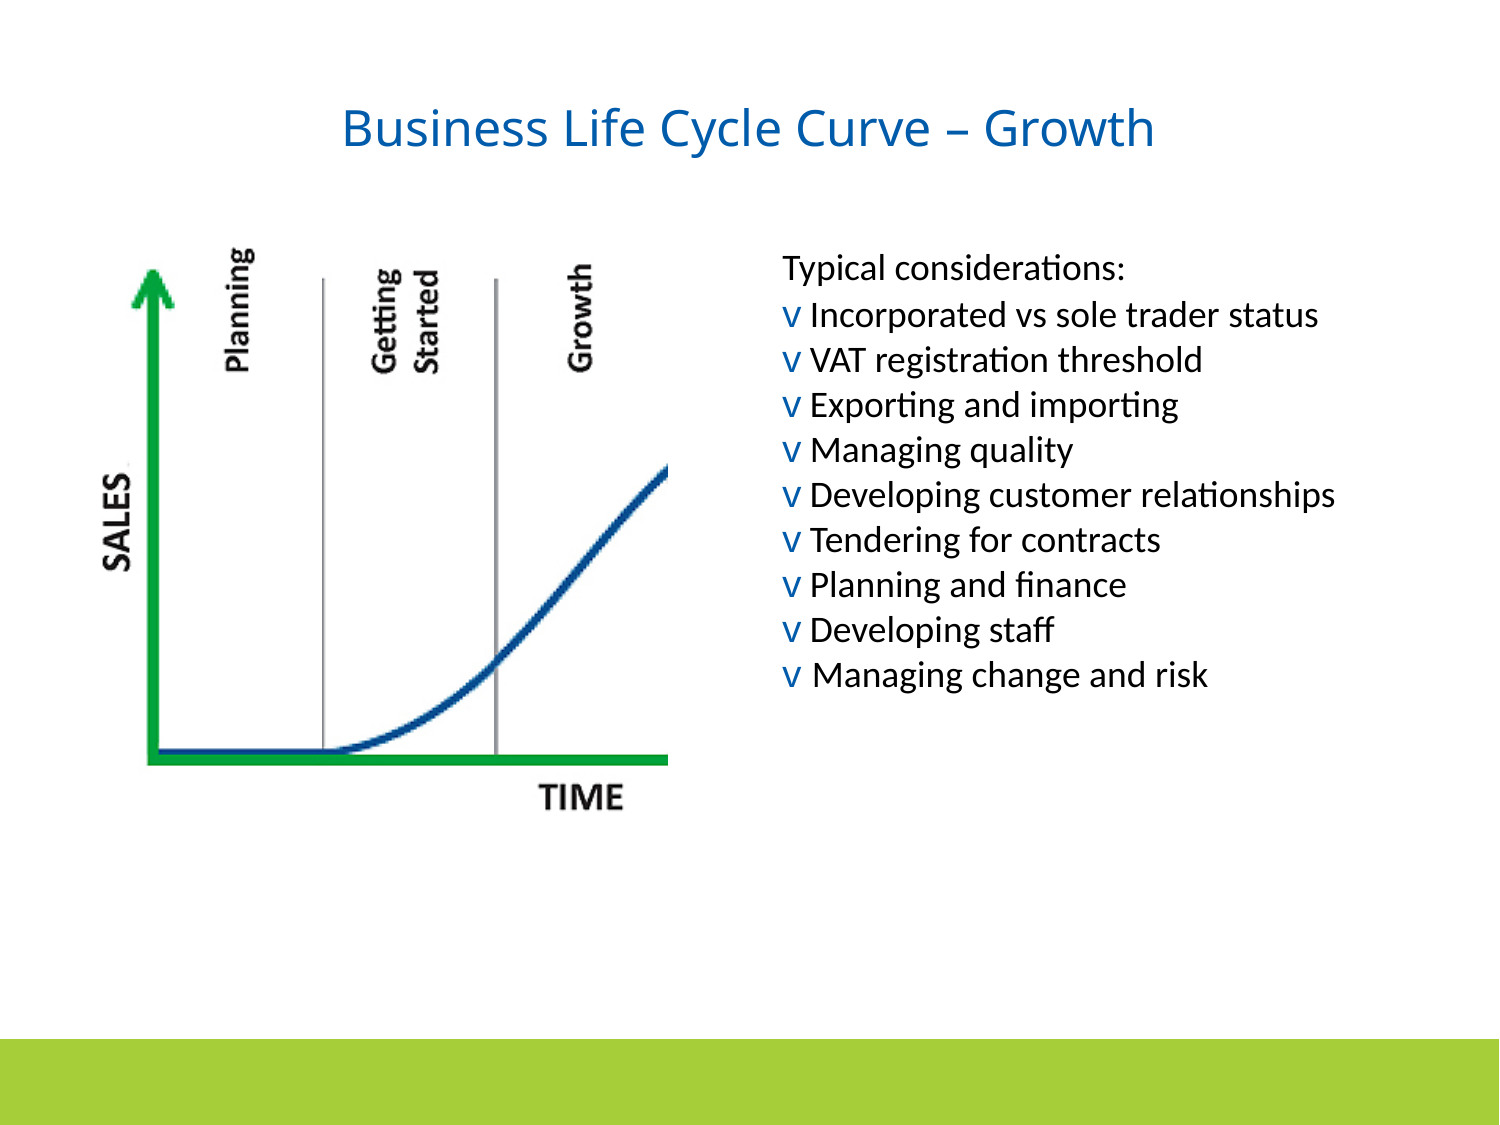

Business Life Cycle Curve – Growth
Typical considerations:
v Incorporated vs sole trader status
v VAT registration threshold
v Exporting and importing
v Managing quality
v Developing customer relationships
v Tendering for contracts
v Planning and finance
v Developing staff
v Managing change and risk